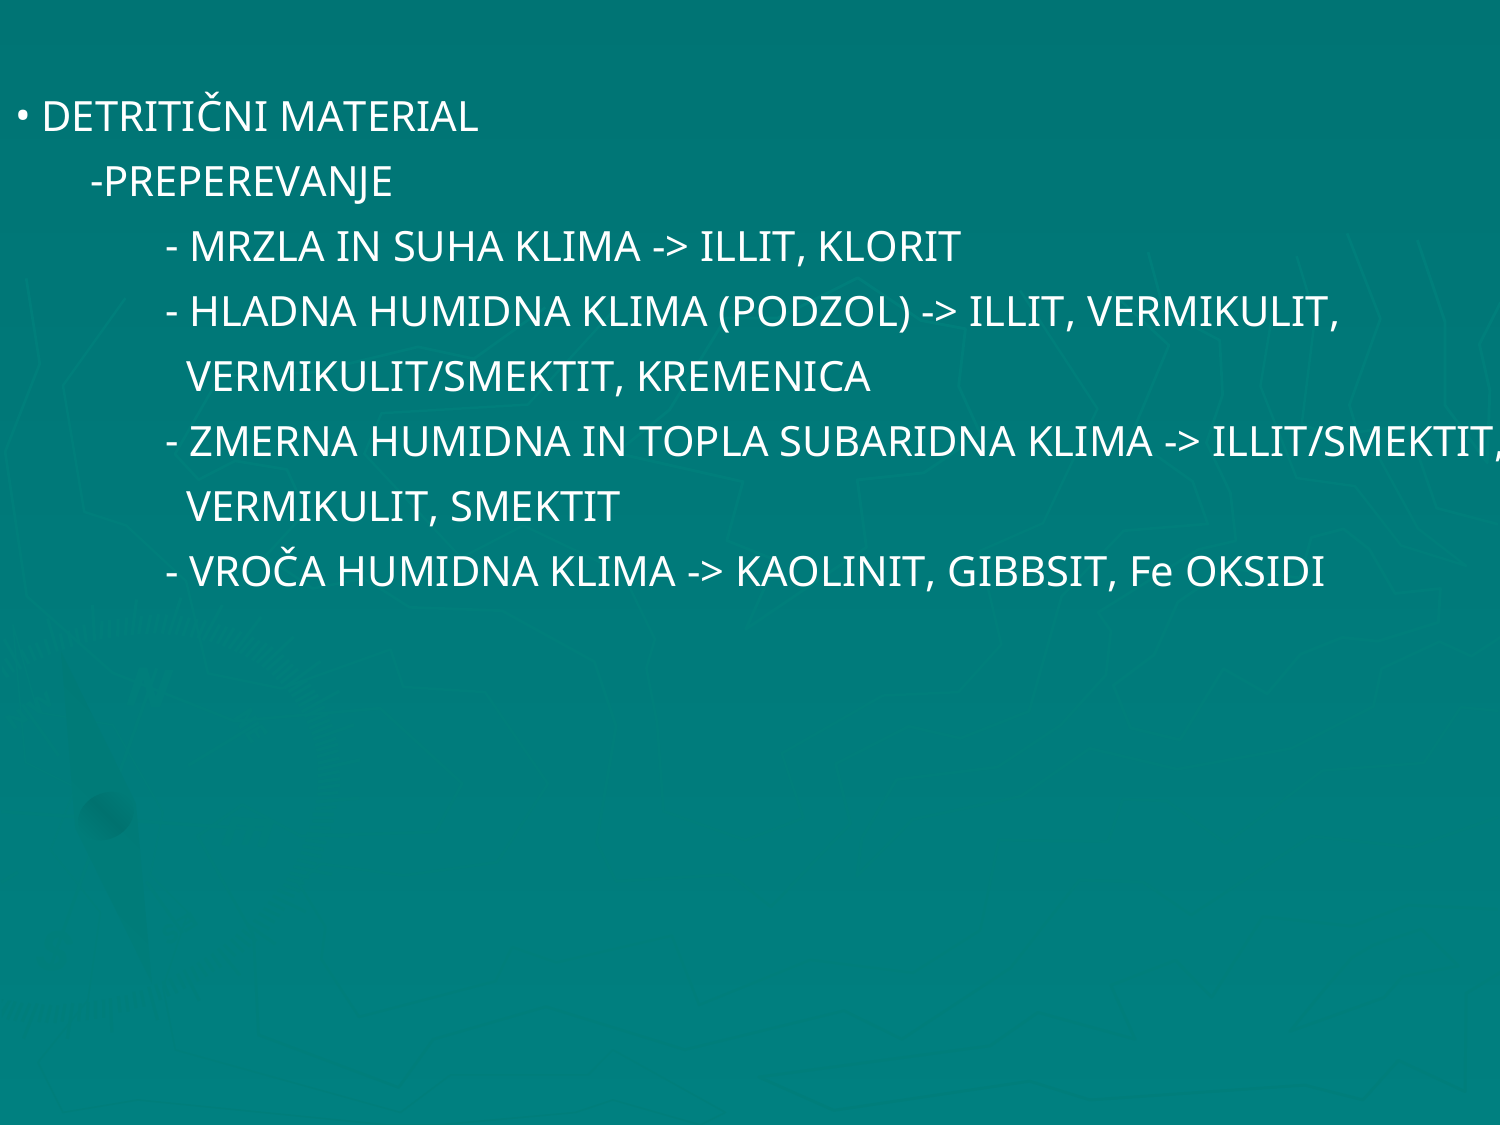

DETRITIČNI MATERIAL
PREPEREVANJE
 MRZLA IN SUHA KLIMA -> ILLIT, KLORIT
 HLADNA HUMIDNA KLIMA (PODZOL) -> ILLIT, VERMIKULIT,
 VERMIKULIT/SMEKTIT, KREMENICA
 ZMERNA HUMIDNA IN TOPLA SUBARIDNA KLIMA -> ILLIT/SMEKTIT,
 VERMIKULIT, SMEKTIT
- VROČA HUMIDNA KLIMA -> KAOLINIT, GIBBSIT, Fe OKSIDI